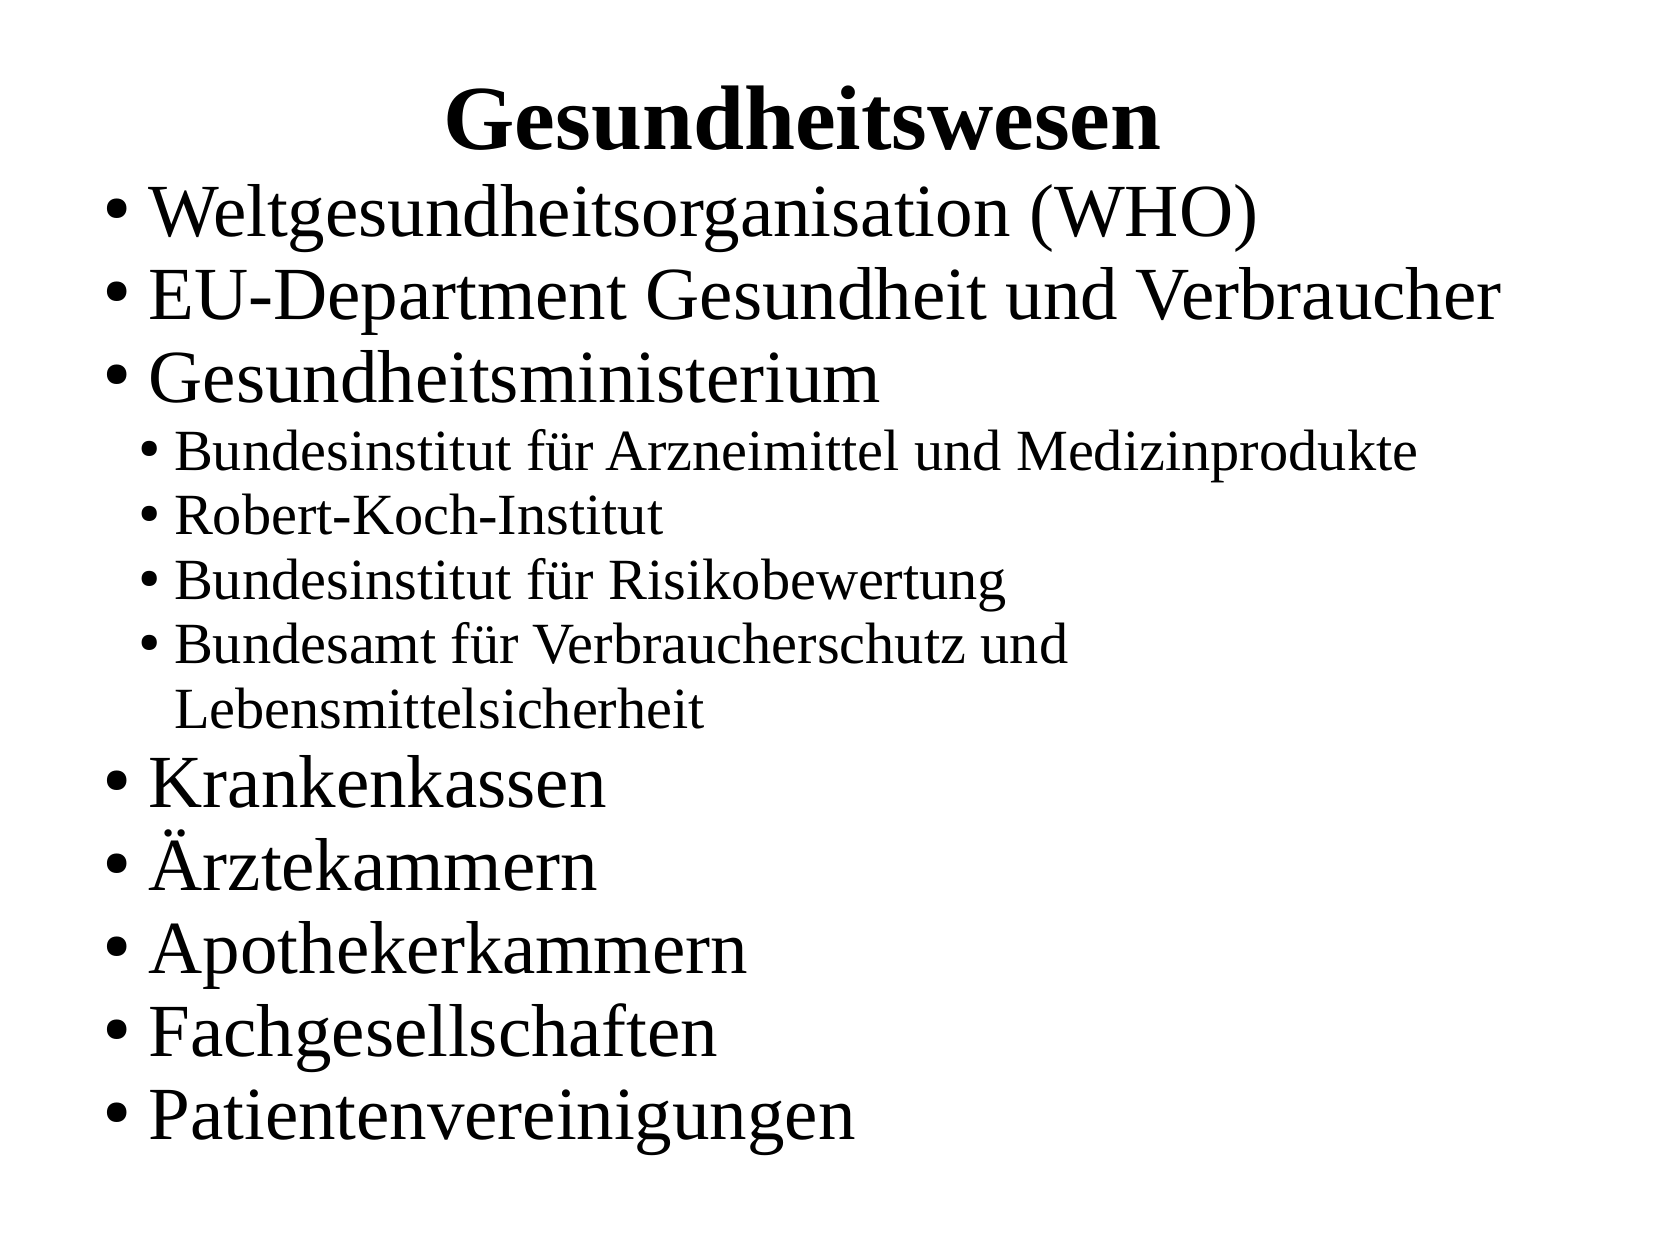

Gesundheitswesen
 Weltgesundheitsorganisation (WHO)
 EU-Department Gesundheit und Verbraucher
 Gesundheitsministerium
Bundesinstitut für Arzneimittel und Medizinprodukte
Robert-Koch-Institut
Bundesinstitut für Risikobewertung
Bundesamt für Verbraucherschutz und Lebensmittelsicherheit
 Krankenkassen
 Ärztekammern
 Apothekerkammern
 Fachgesellschaften
 Patientenvereinigungen